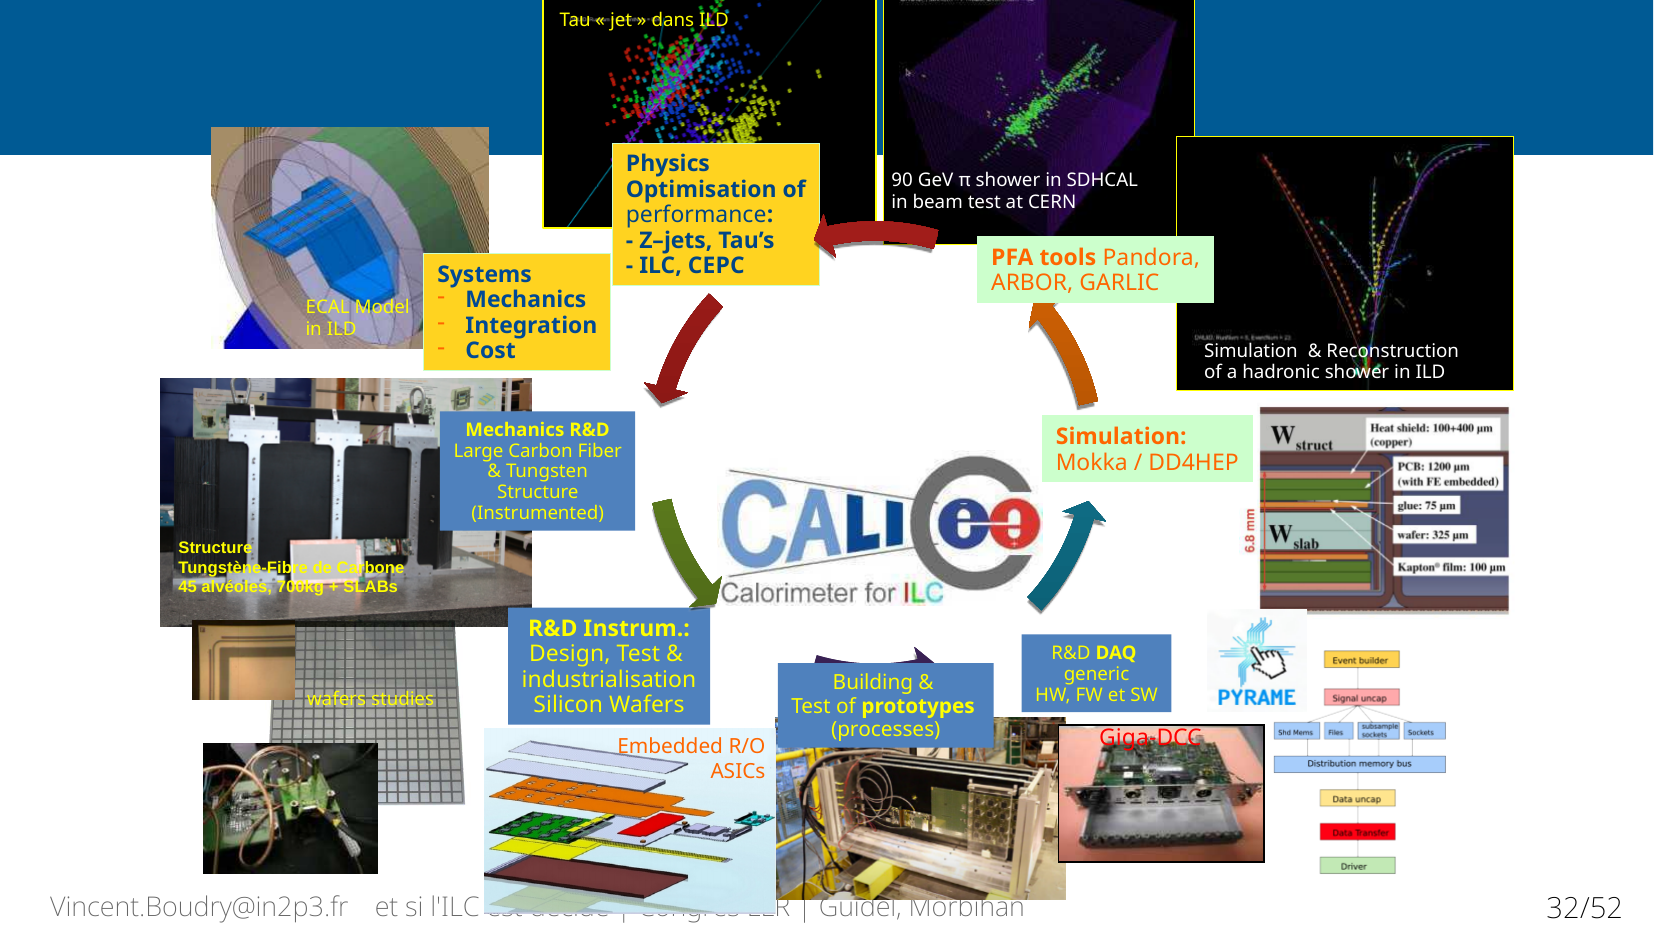

90 GeV π shower in SDHCAL
in beam test at CERN
Tau « jet » dans ILD
Simulation & Reconstruction
of a hadronic shower in ILD
Physics
Optimisation of
performance:
- Z–jets, Tau’s
- ILC, CEPC
PFA tools Pandora,
ARBOR, GARLIC
Systems
Mechanics
Integration
Cost
Mechanics R&D
Large Carbon Fiber
& Tungsten
Structure
(Instrumented)
Simulation:
Mokka / DD4HEP
R&D Instrum.:
Design, Test &
industrialisation
Silicon Wafers
R&D DAQ
generic
HW, FW et SW
Building &
Test of prototypes
(processes)
ECAL Model
in ILD
Structure
Tungstène-Fibre de Carbone
45 alvéoles, 700kg + SLABs
wafers studies
Giga-DCC
Embedded R/O
ASICs
et si l'ILC est décidé | Congrès LLR | Guidel, Morbihan
32